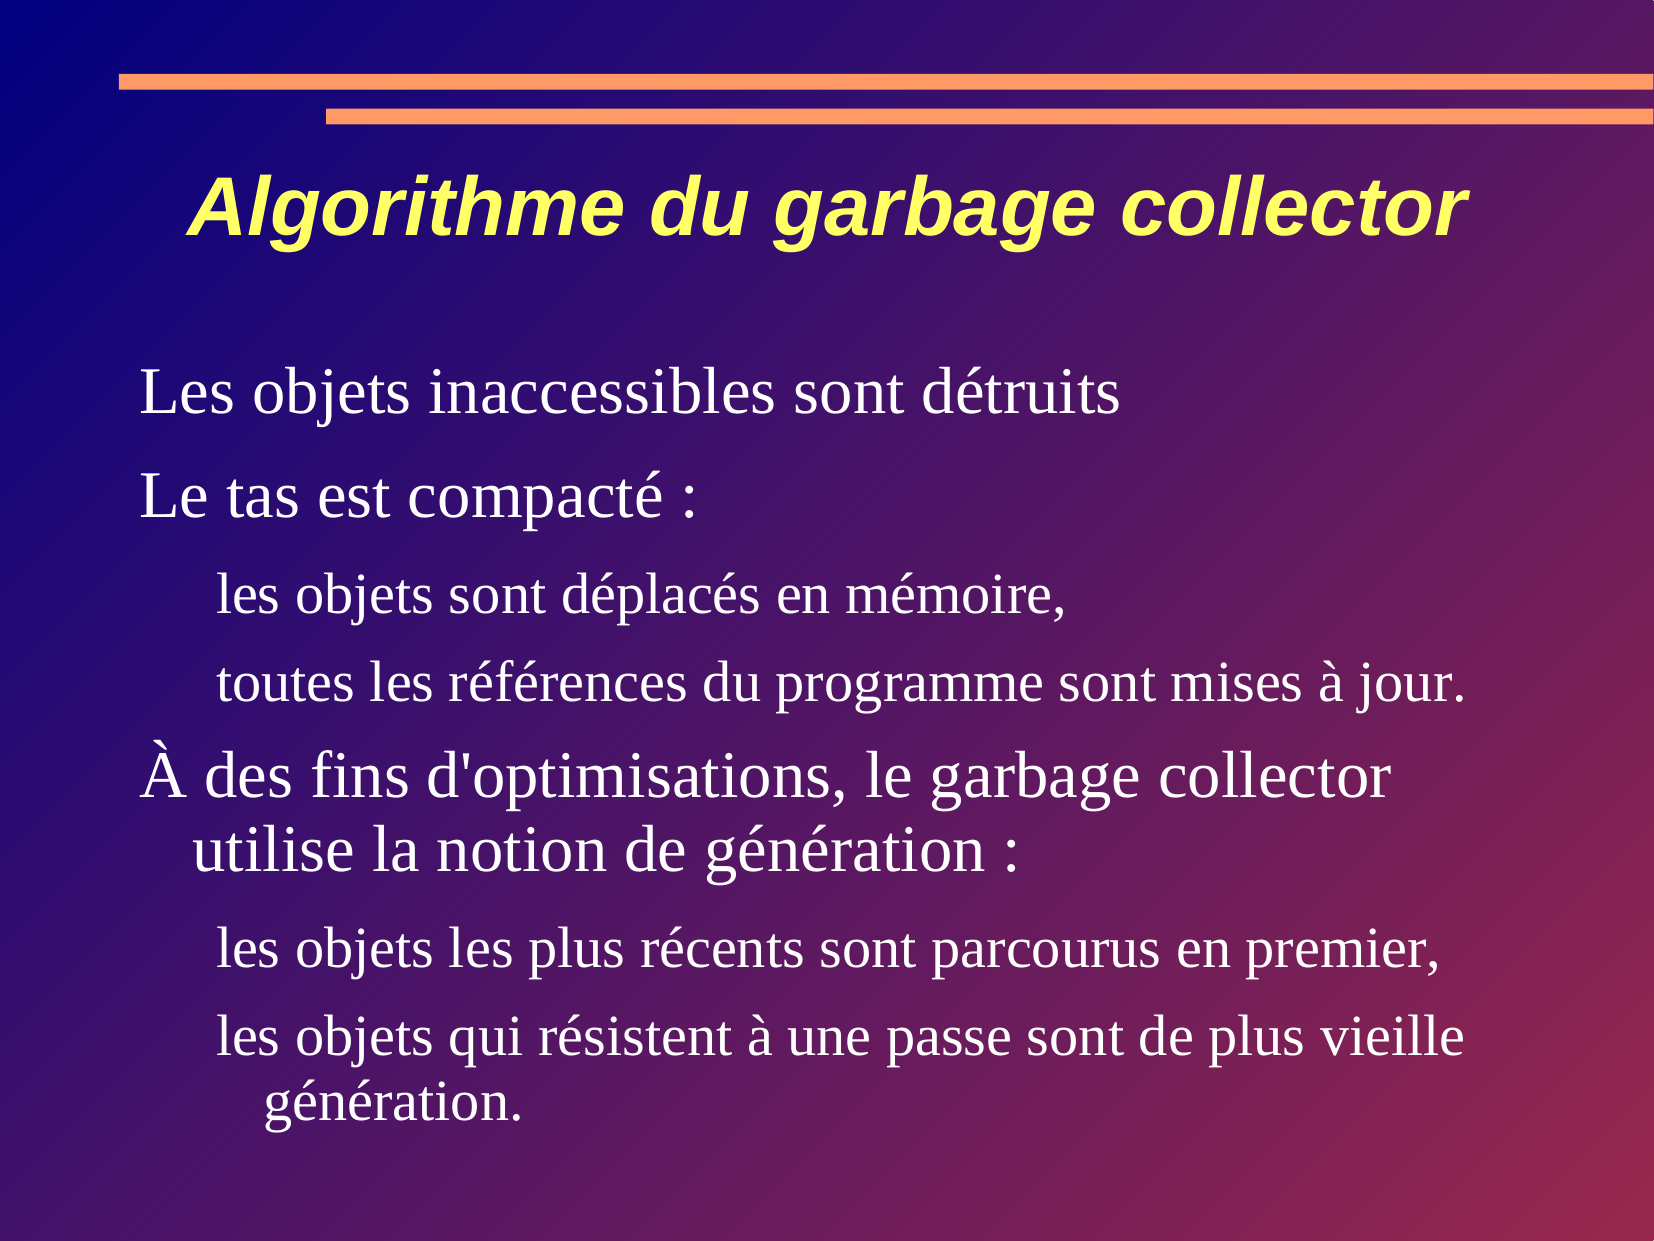

# Algorithme du garbage collector
Les objets inaccessibles sont détruits
Le tas est compacté :
les objets sont déplacés en mémoire,
toutes les références du programme sont mises à jour.
À des fins d'optimisations, le garbage collector utilise la notion de génération :
les objets les plus récents sont parcourus en premier,
les objets qui résistent à une passe sont de plus vieille génération.